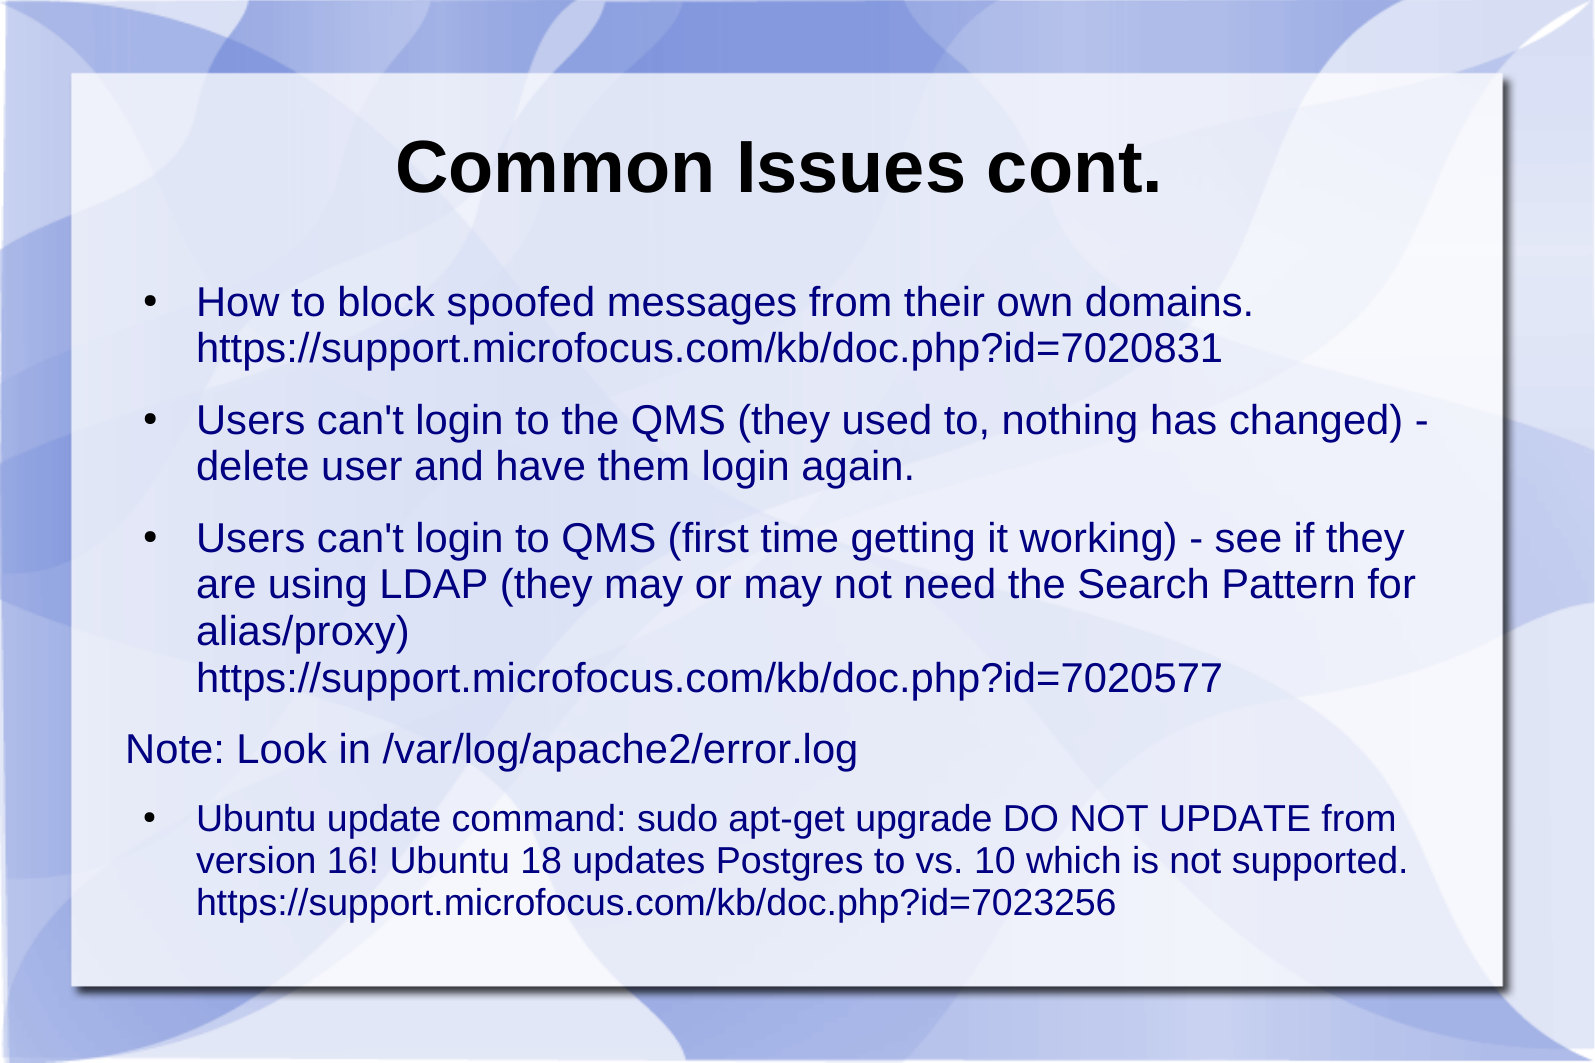

# Common Issues cont.
How to block spoofed messages from their own domains. https://support.microfocus.com/kb/doc.php?id=7020831
Users can't login to the QMS (they used to, nothing has changed) - delete user and have them login again.
Users can't login to QMS (first time getting it working) - see if they are using LDAP (they may or may not need the Search Pattern for alias/proxy) https://support.microfocus.com/kb/doc.php?id=7020577
Note: Look in /var/log/apache2/error.log
Ubuntu update command: sudo apt-get upgrade DO NOT UPDATE from version 16! Ubuntu 18 updates Postgres to vs. 10 which is not supported. https://support.microfocus.com/kb/doc.php?id=7023256